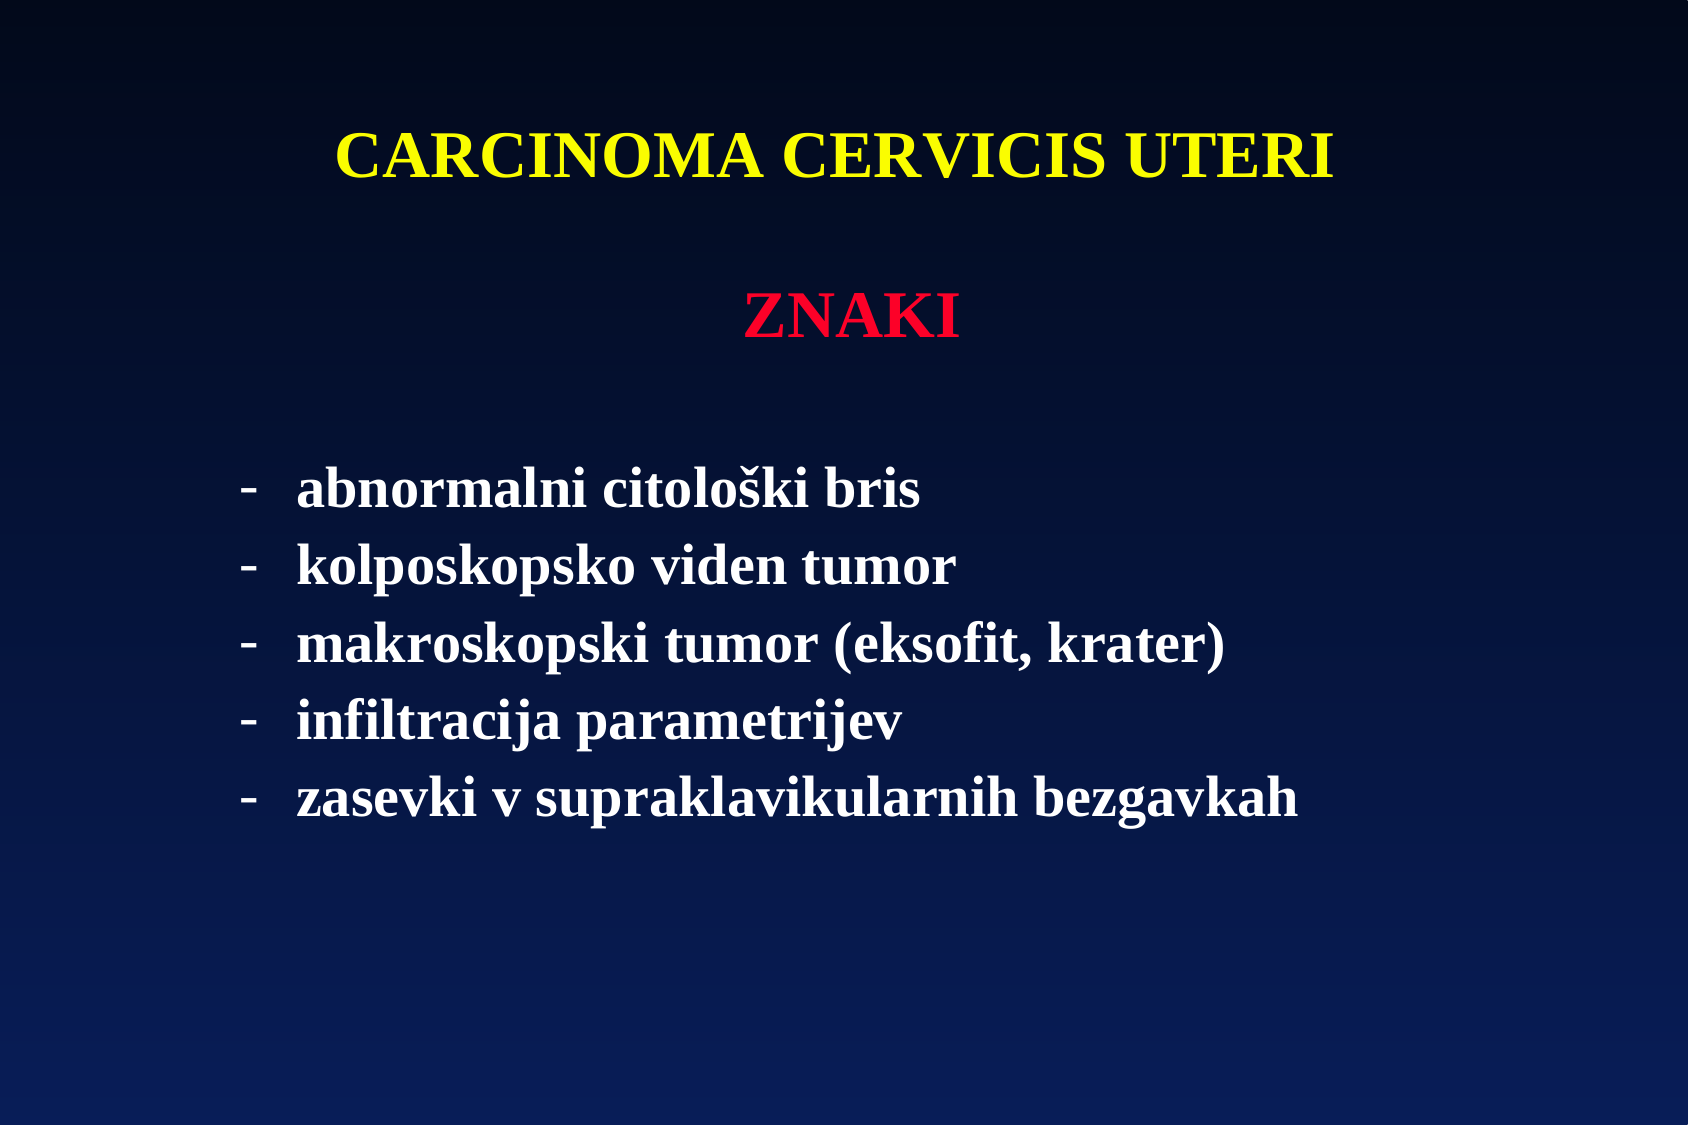

# CARCINOMA CERVICIS UTERI ZNAKI
abnormalni citološki bris
kolposkopsko viden tumor
makroskopski tumor (eksofit, krater)
infiltracija parametrijev
zasevki v supraklavikularnih bezgavkah